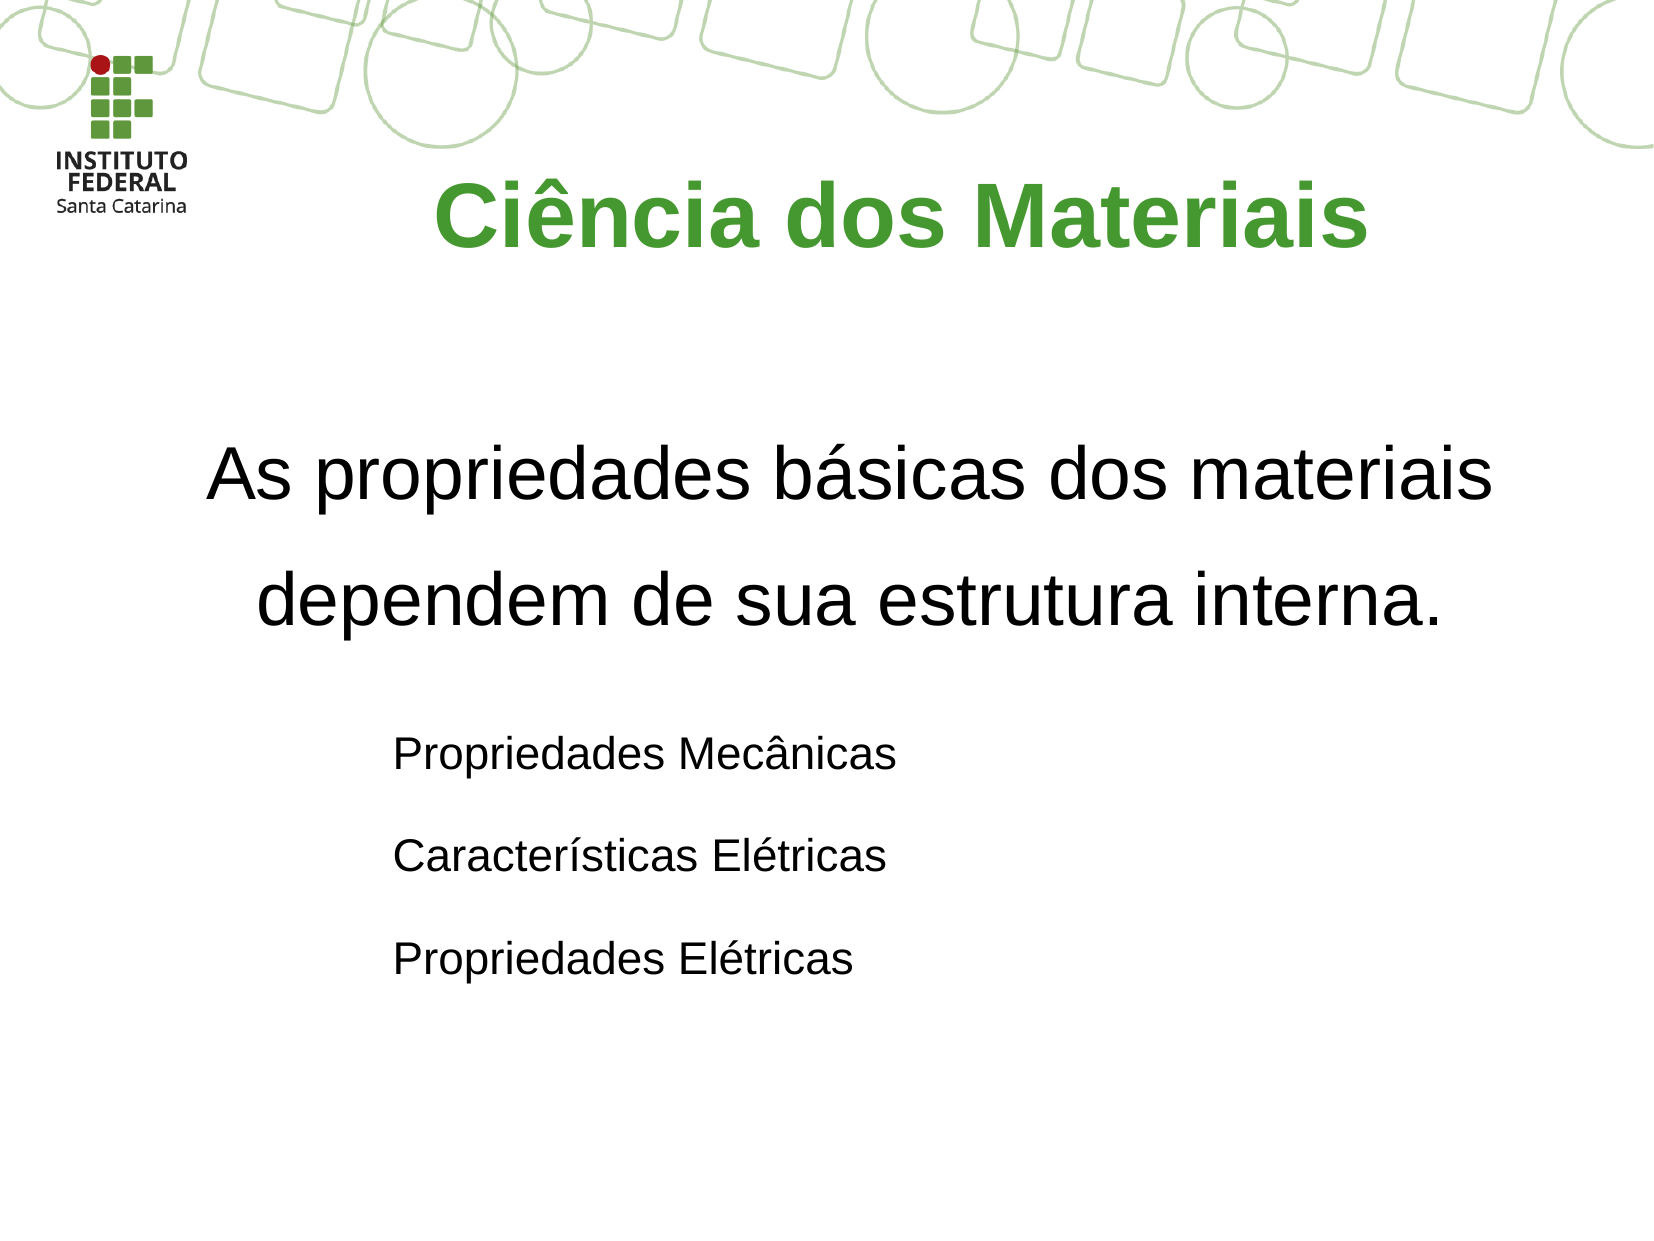

# Ciência dos Materiais
As propriedades básicas dos materiais dependem de sua estrutura interna.
Propriedades Mecânicas
Características Elétricas
Propriedades Elétricas